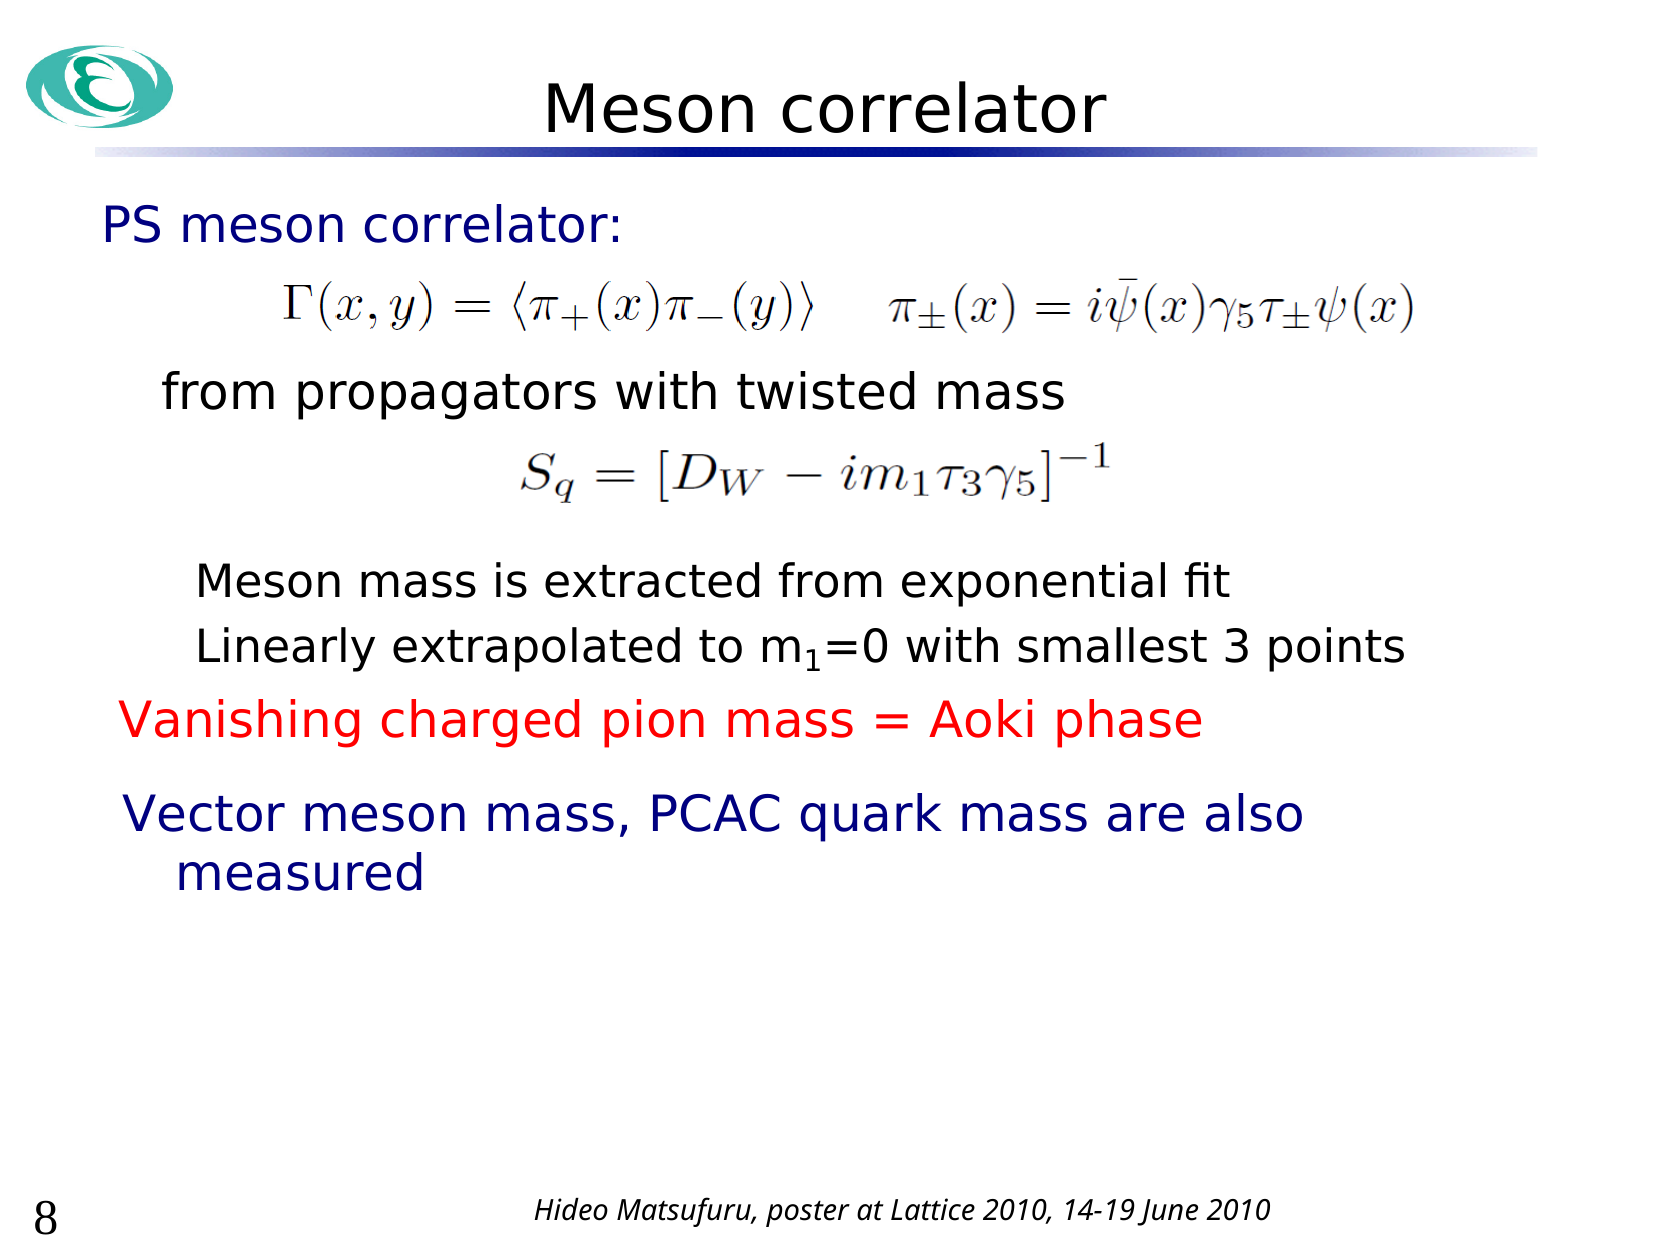

# Meson correlator
PS meson correlator:
 from propagators with twisted mass
Meson mass is extracted from exponential fit
Linearly extrapolated to m1=0 with smallest 3 points
Vanishing charged pion mass = Aoki phase
Vector meson mass, PCAC quark mass are also measured